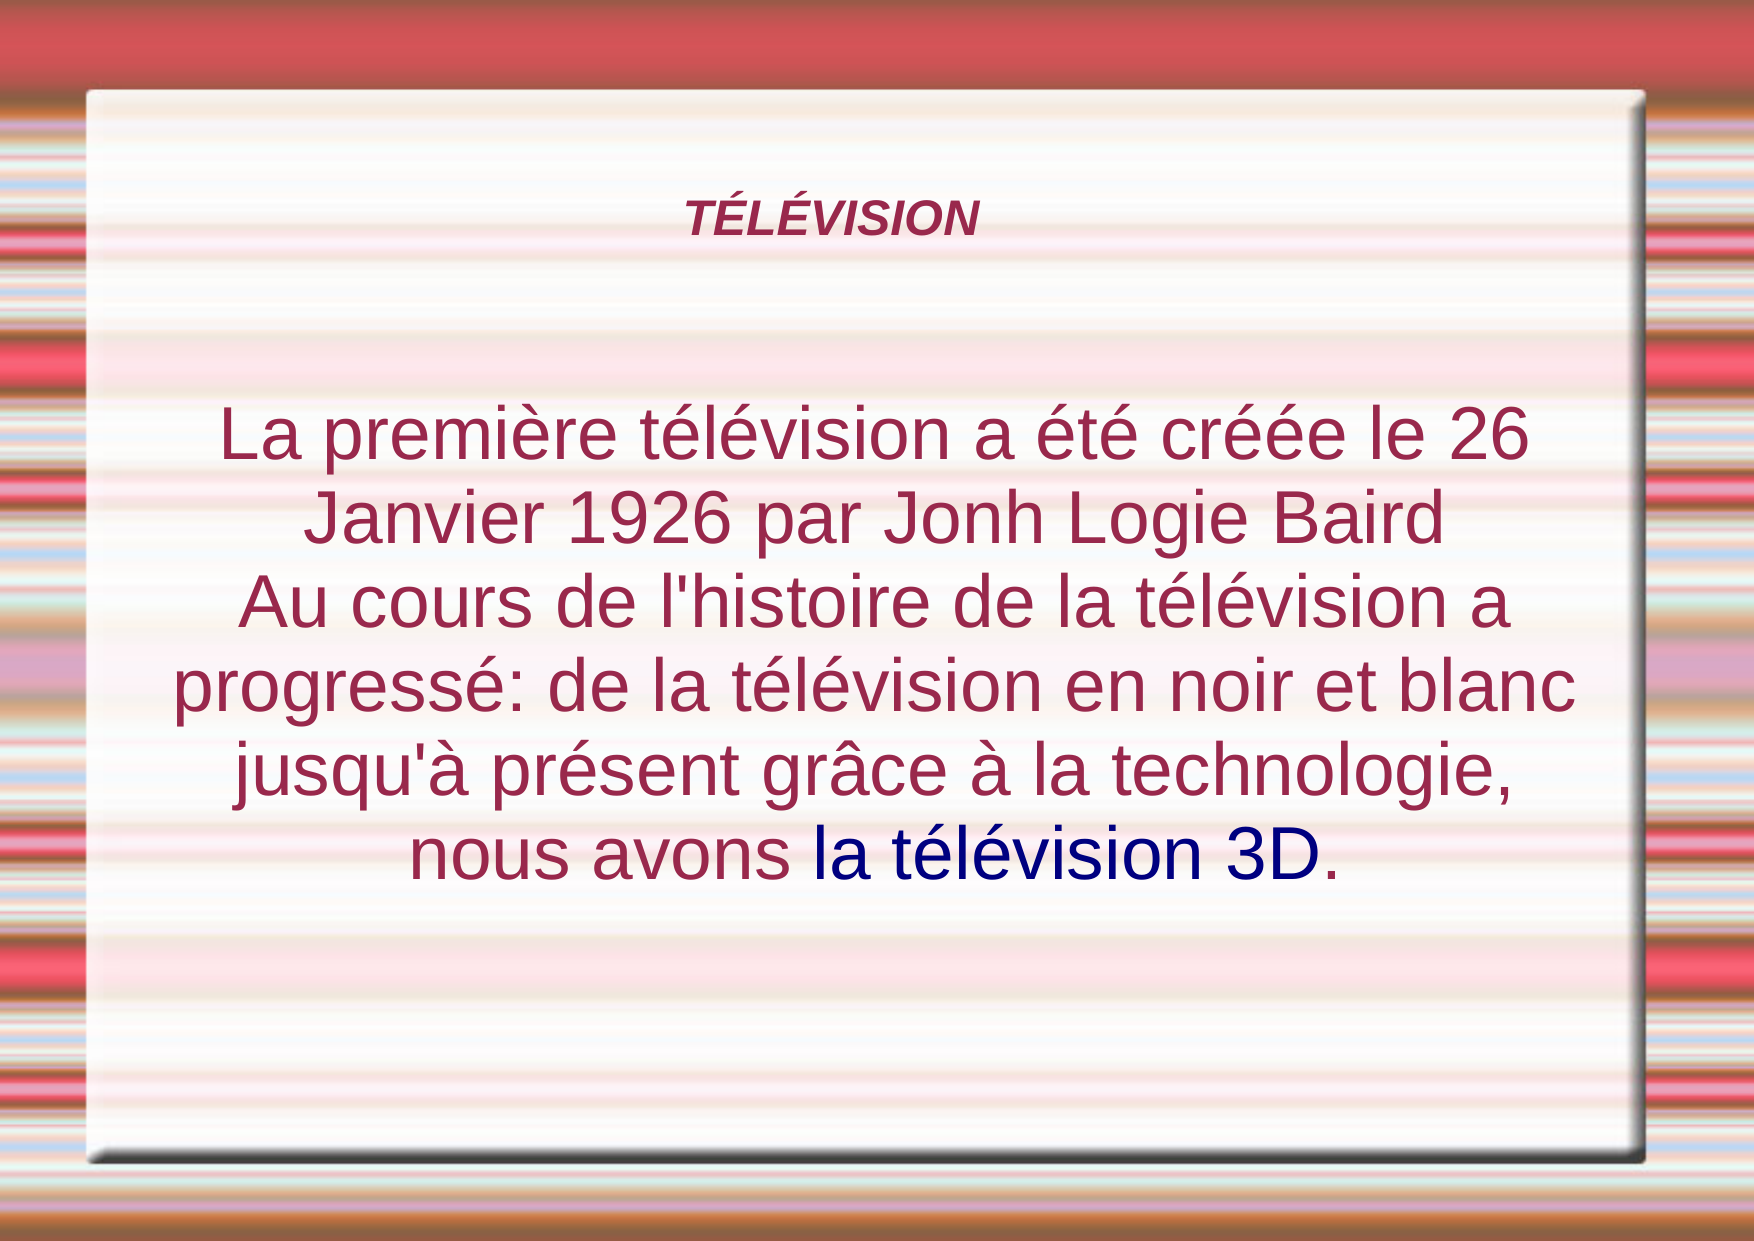

# TÉLÉVISION
La première télévision a été créée le 26 Janvier 1926 par Jonh Logie Baird
Au cours de l'histoire de la télévision a progressé: de la télévision en noir et blanc jusqu'à présent grâce à la technologie, nous avons la télévision 3D.